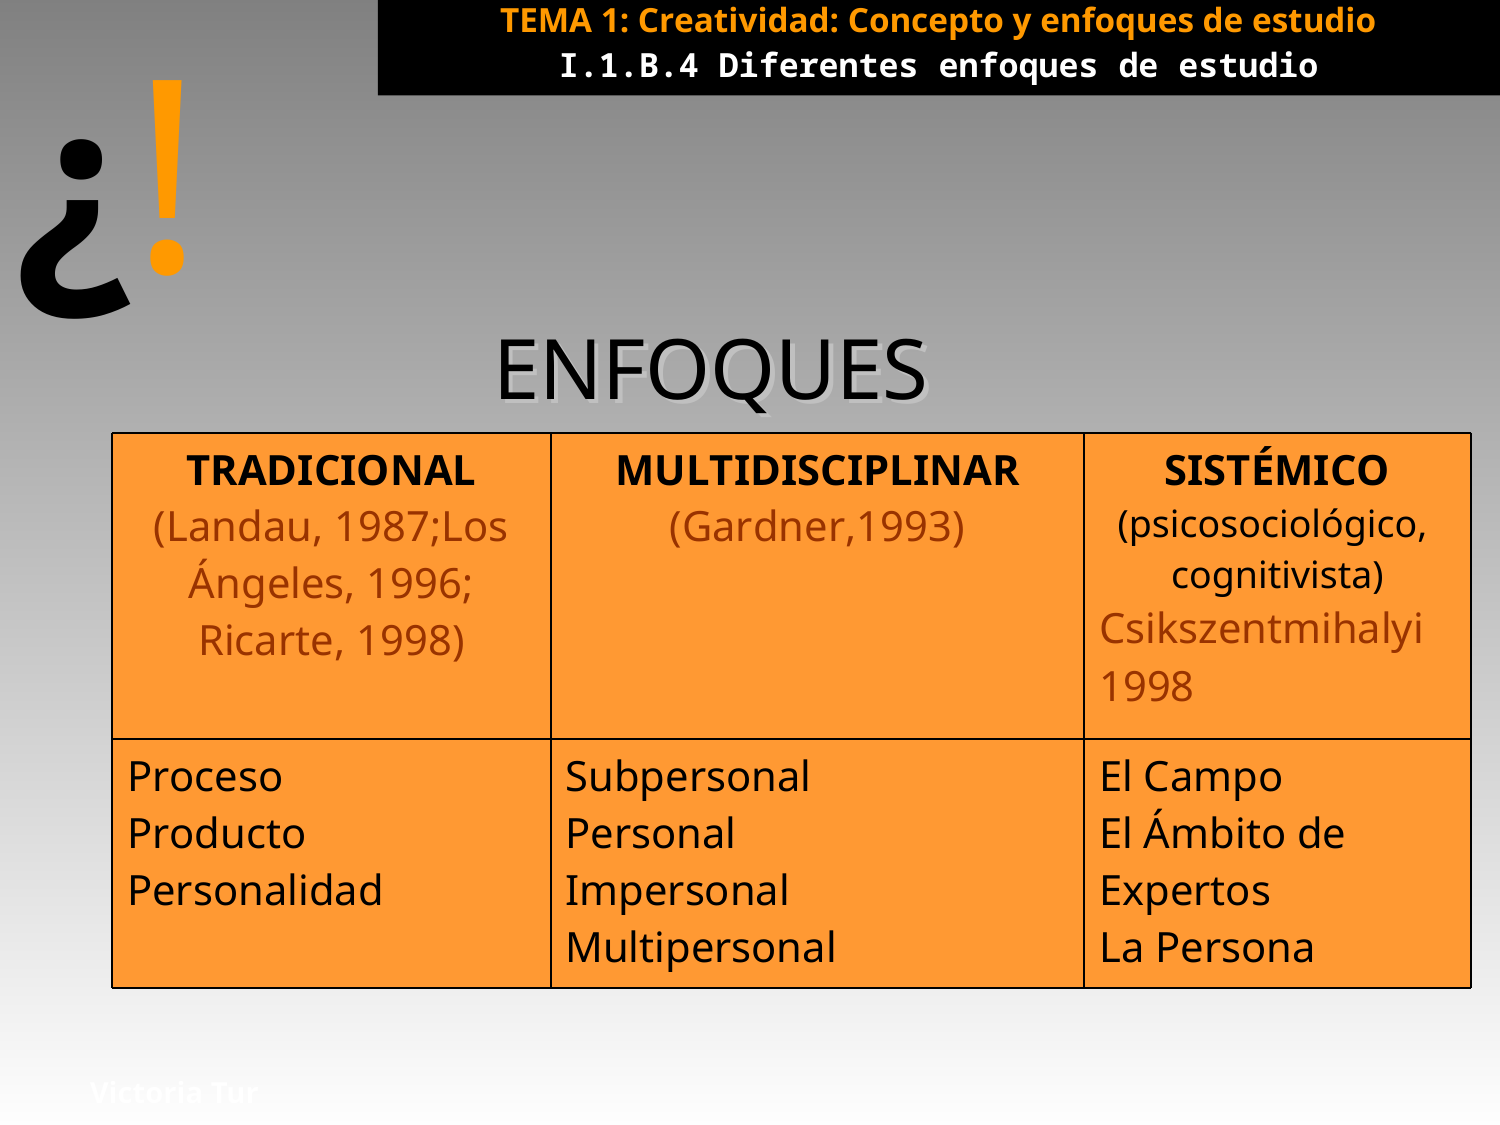

TEMA 1: Creatividad: Concepto y enfoques de estudio
I.1.B.4 Diferentes enfoques de estudio
ENFOQUES
TRADICIONAL
(Landau, 1987;Los Ángeles, 1996; Ricarte, 1998)
MULTIDISCIPLINAR
(Gardner,1993)
SISTÉMICO (psicosociológico, cognitivista)
Csikszentmihalyi
1998
Proceso
Producto
Personalidad
Subpersonal
Personal
Impersonal
Multipersonal
El Campo
El Ámbito de Expertos
La Persona